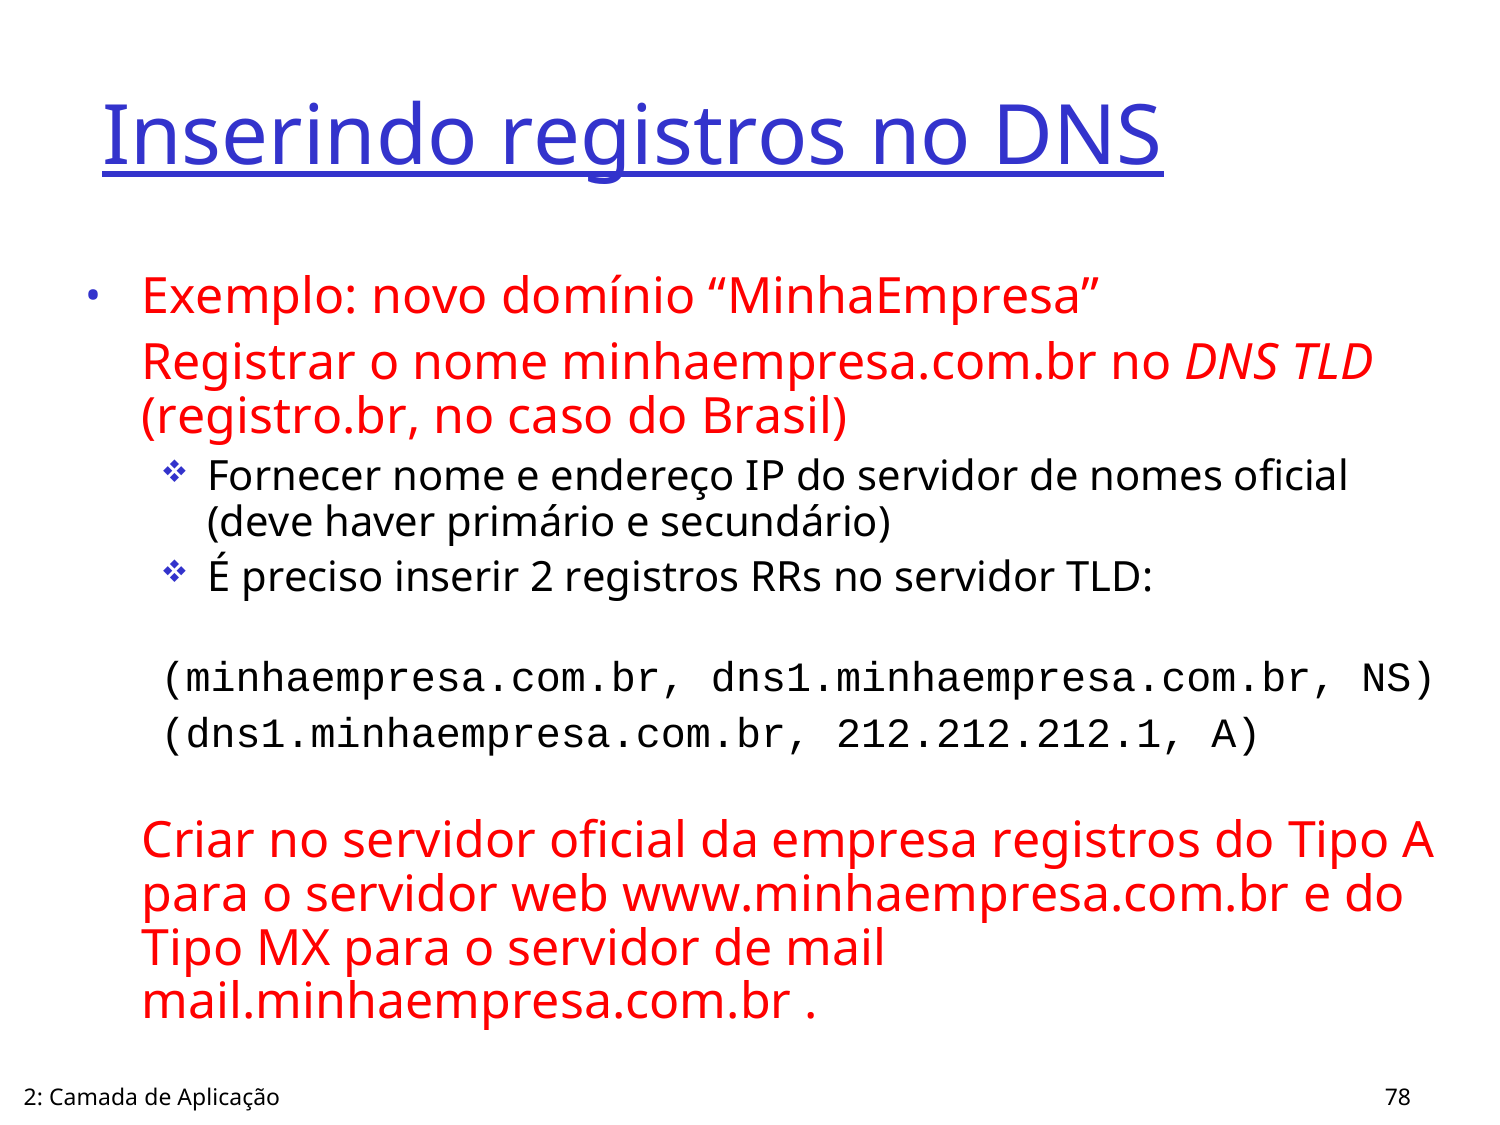

# Inserindo registros no DNS
Exemplo: novo domínio “MinhaEmpresa”
Registrar o nome minhaempresa.com.br no DNS TLD (registro.br, no caso do Brasil)
Fornecer nome e endereço IP do servidor de nomes oficial (deve haver primário e secundário)
É preciso inserir 2 registros RRs no servidor TLD:
(minhaempresa.com.br, dns1.minhaempresa.com.br, NS)
(dns1.minhaempresa.com.br, 212.212.212.1, A)
Criar no servidor oficial da empresa registros do Tipo A para o servidor web www.minhaempresa.com.br e do Tipo MX para o servidor de mail mail.minhaempresa.com.br .
78